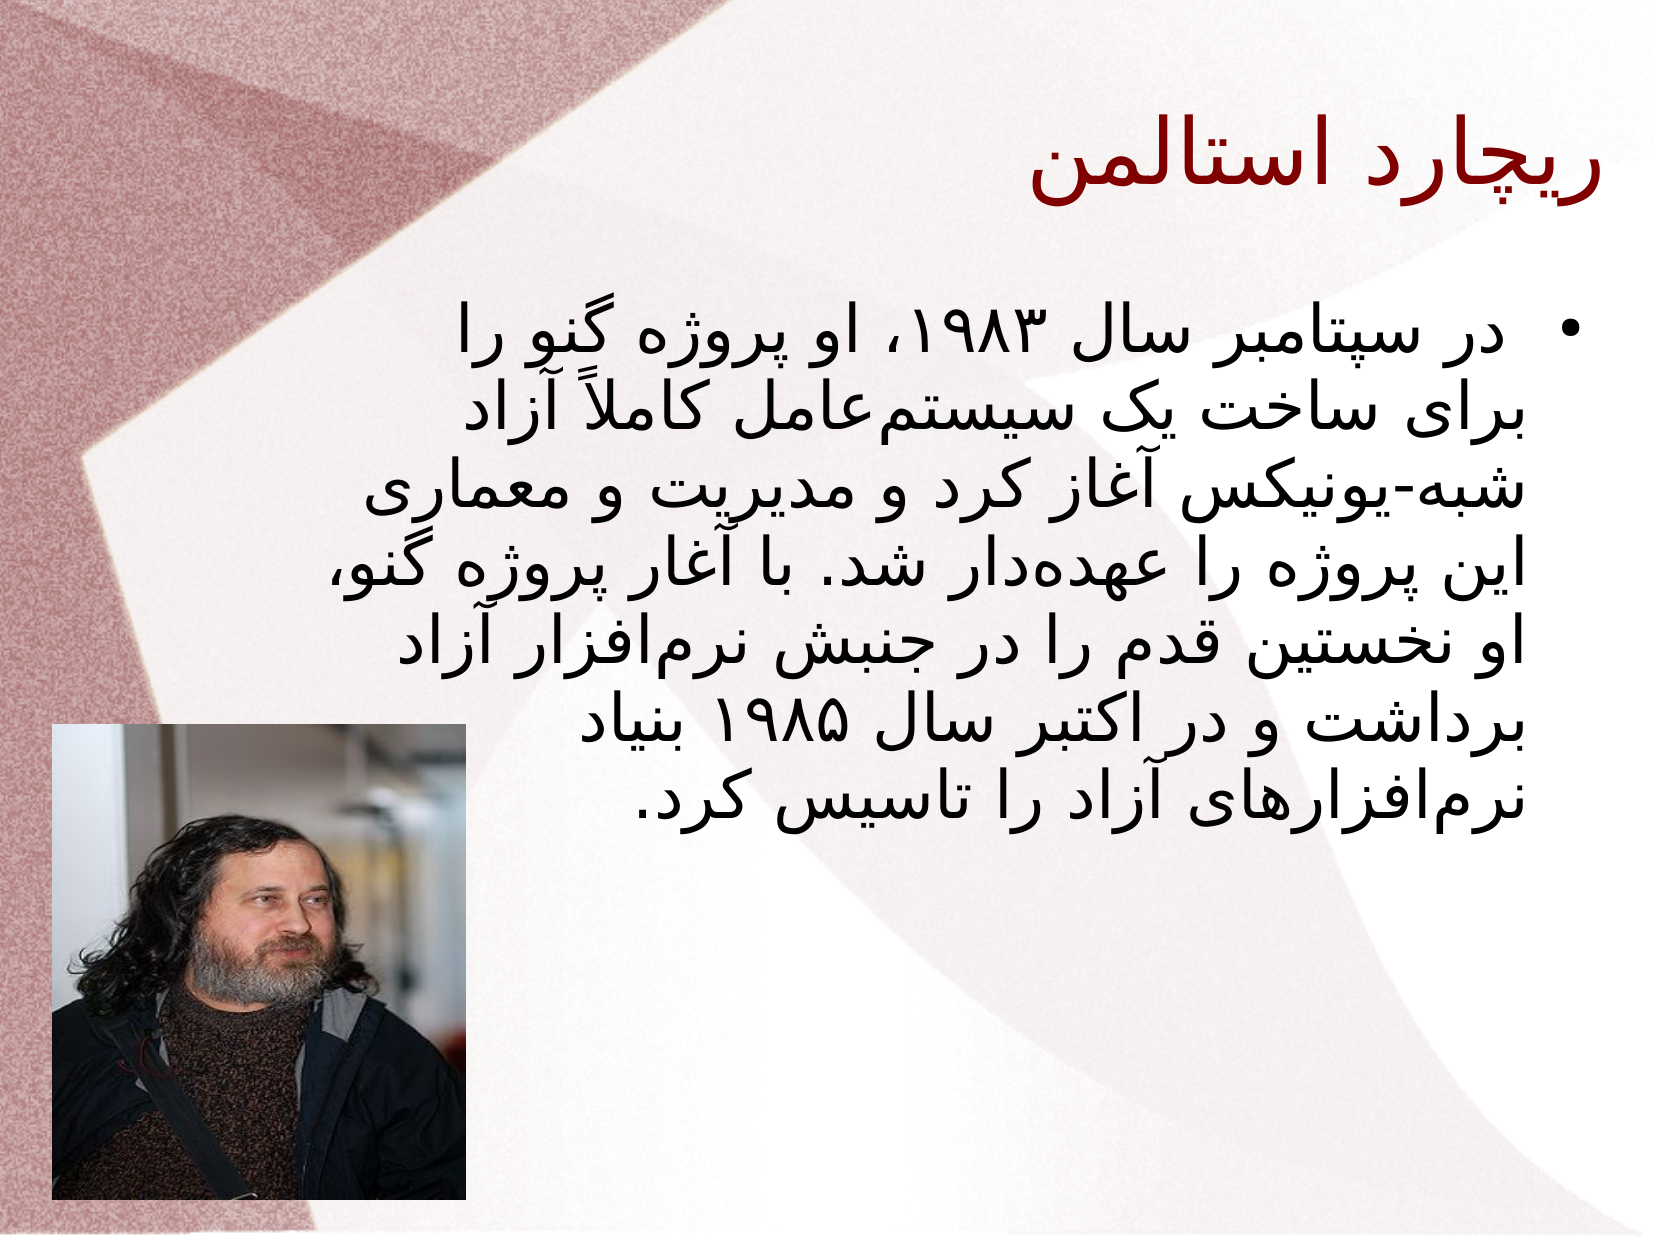

# ریچارد استالمن
 در سپتامبر سال ۱۹۸۳، او پروژه گنو را برای ساخت یک سیستم‌عامل کاملاً آزاد شبه-یونیکس آغاز کرد و مدیریت و معماری این پروژه را عهده‌دار شد. با آغار پروژه گنو، او نخستین قدم را در جنبش نرم‌افزار آزاد برداشت و در اکتبر سال ۱۹۸۵ بنیاد نرم‌افزارهای آزاد را تاسیس کرد.